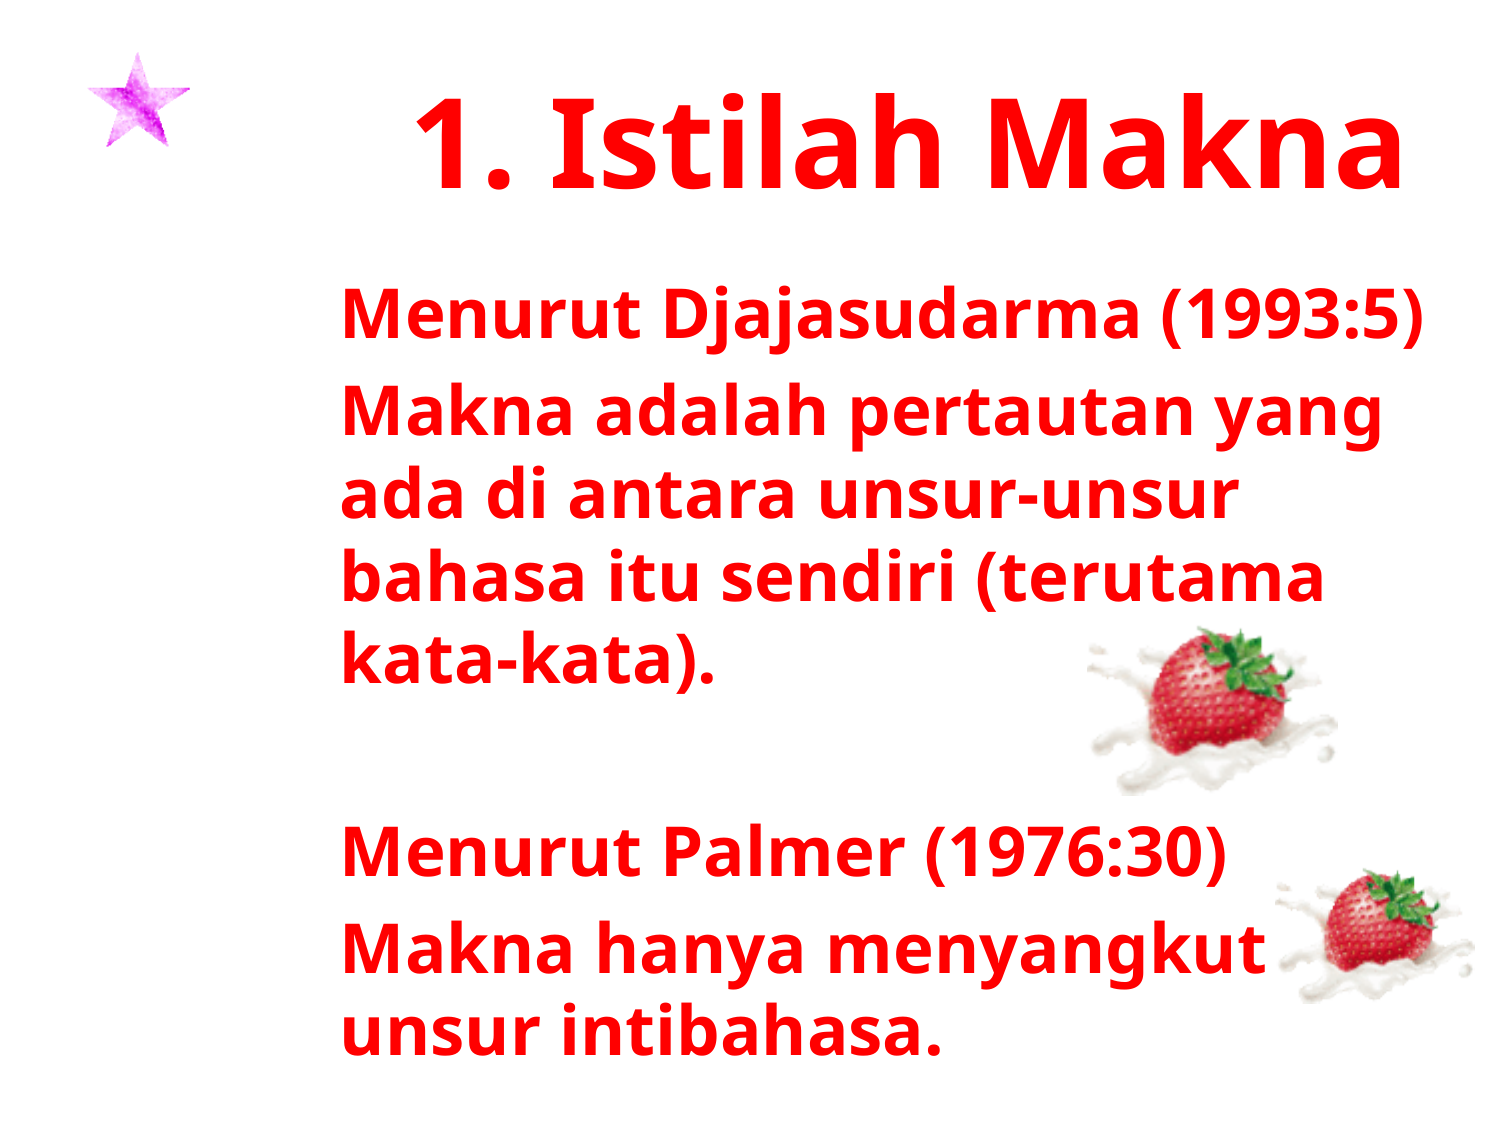

# 1. Istilah Makna
Menurut Djajasudarma (1993:5)
Makna adalah pertautan yang ada di antara unsur-unsur bahasa itu sendiri (terutama kata-kata).
Menurut Palmer (1976:30)
Makna hanya menyangkut unsur intibahasa.